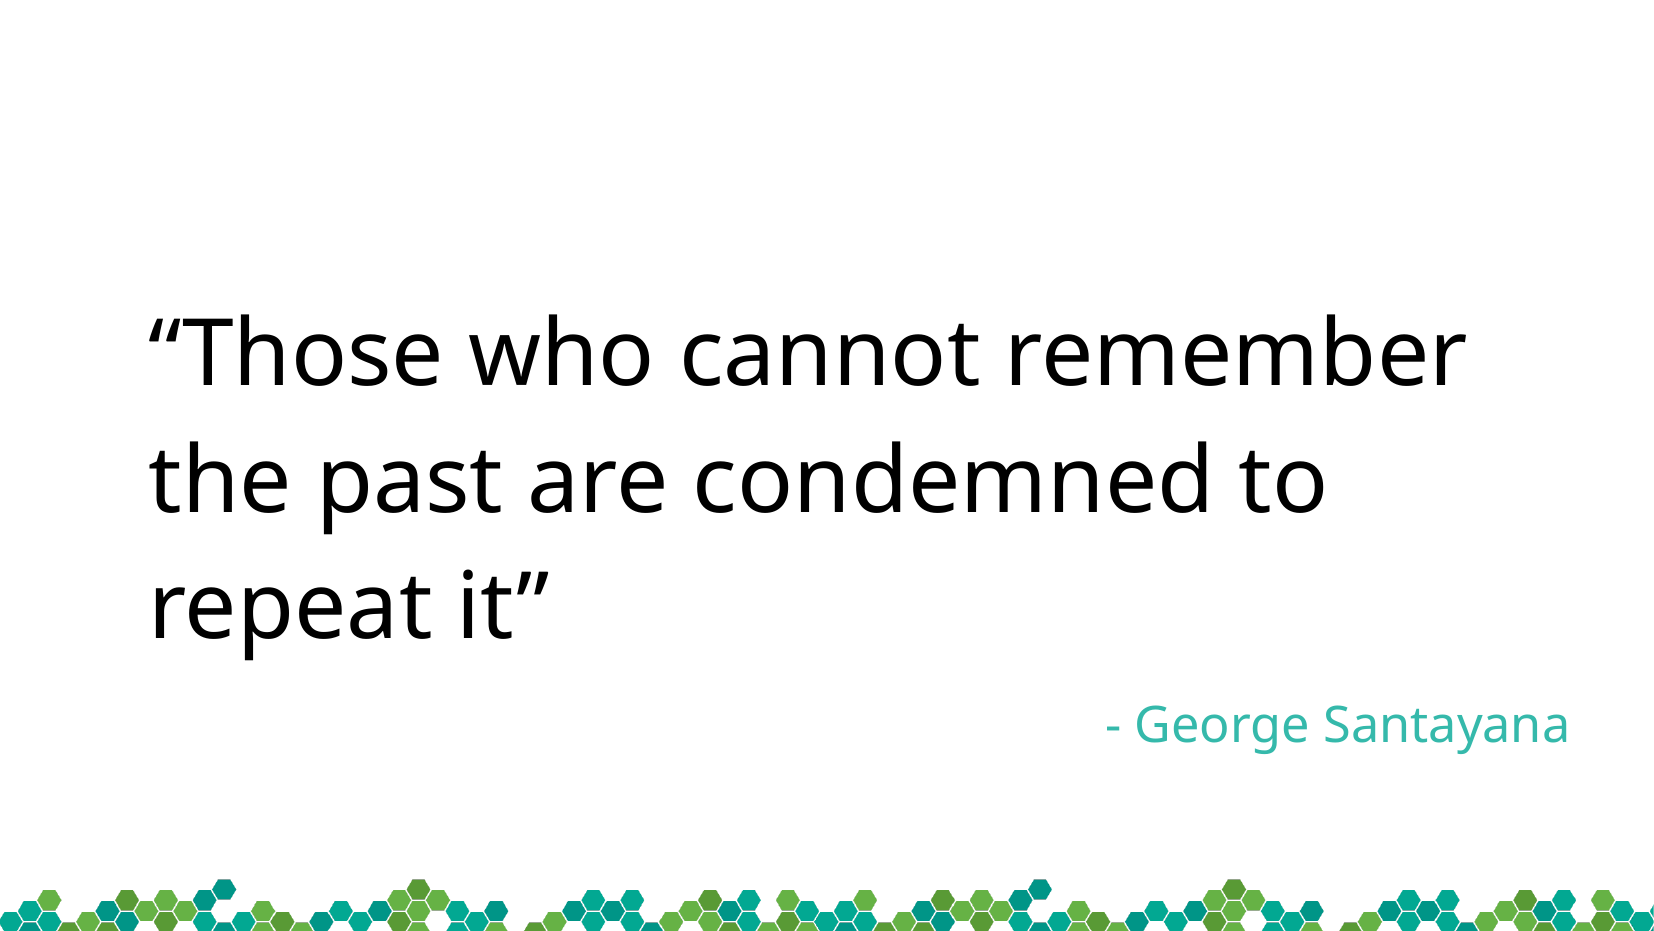

#
“Those who cannot remember the past are condemned to repeat it”
- George Santayana